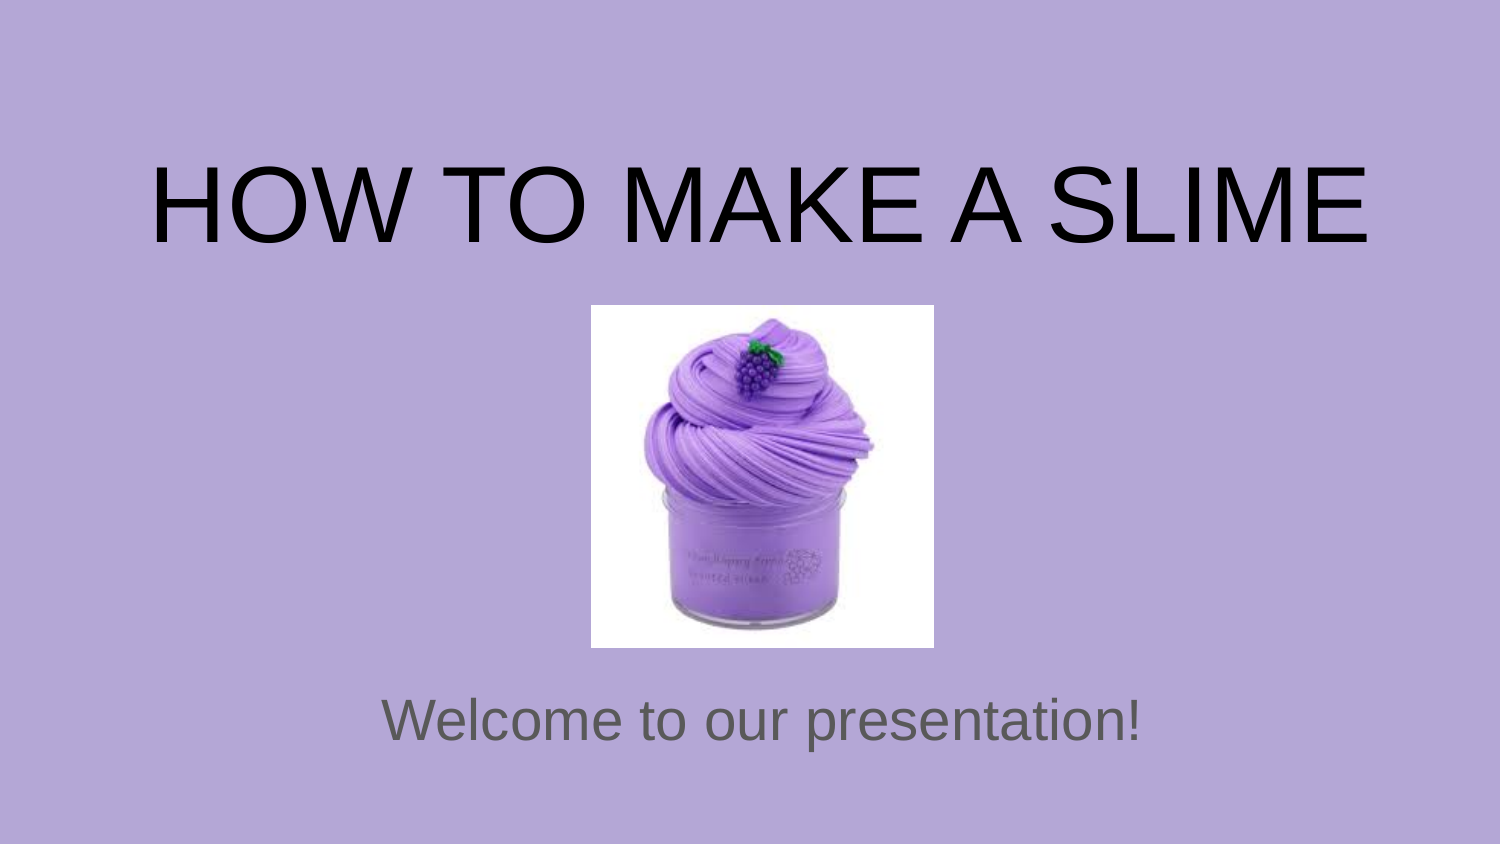

# HOW TO MAKE A SLIME
Welcome to our presentation!